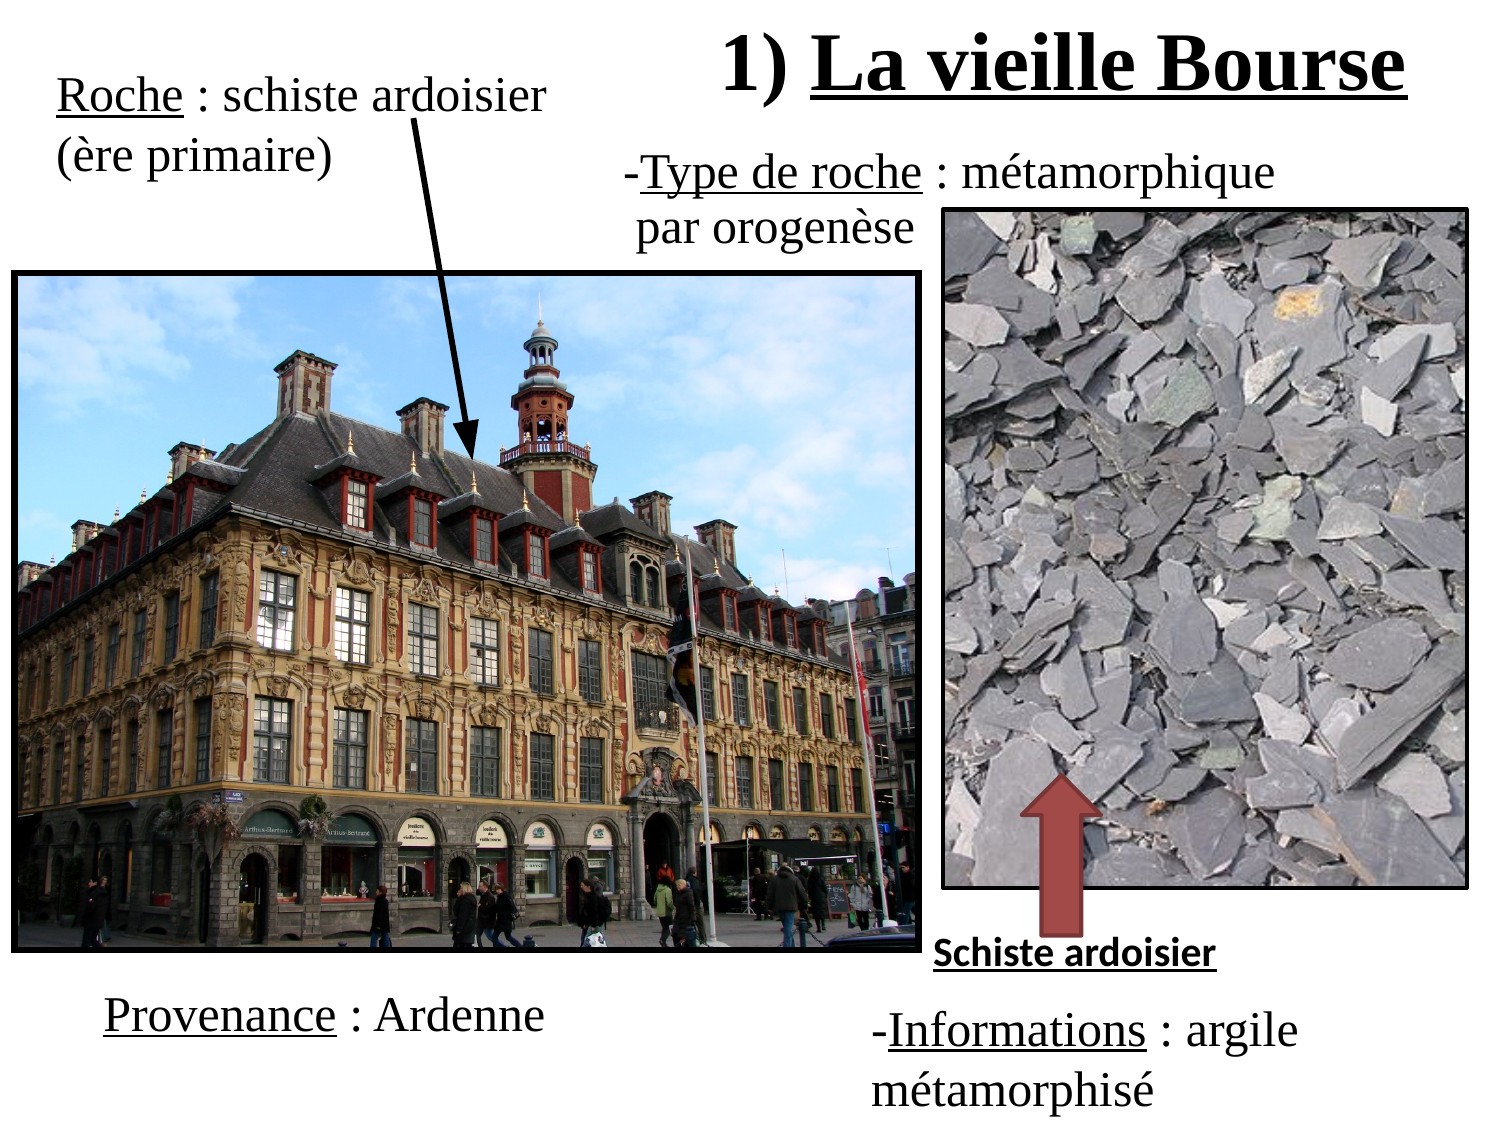

# 1) La vieille Bourse
Roche : schiste ardoisier
(ère primaire)
-Type de roche : métamorphique
 par orogenèse
Schiste ardoisier
Provenance : Ardenne
-Informations : argile métamorphisé